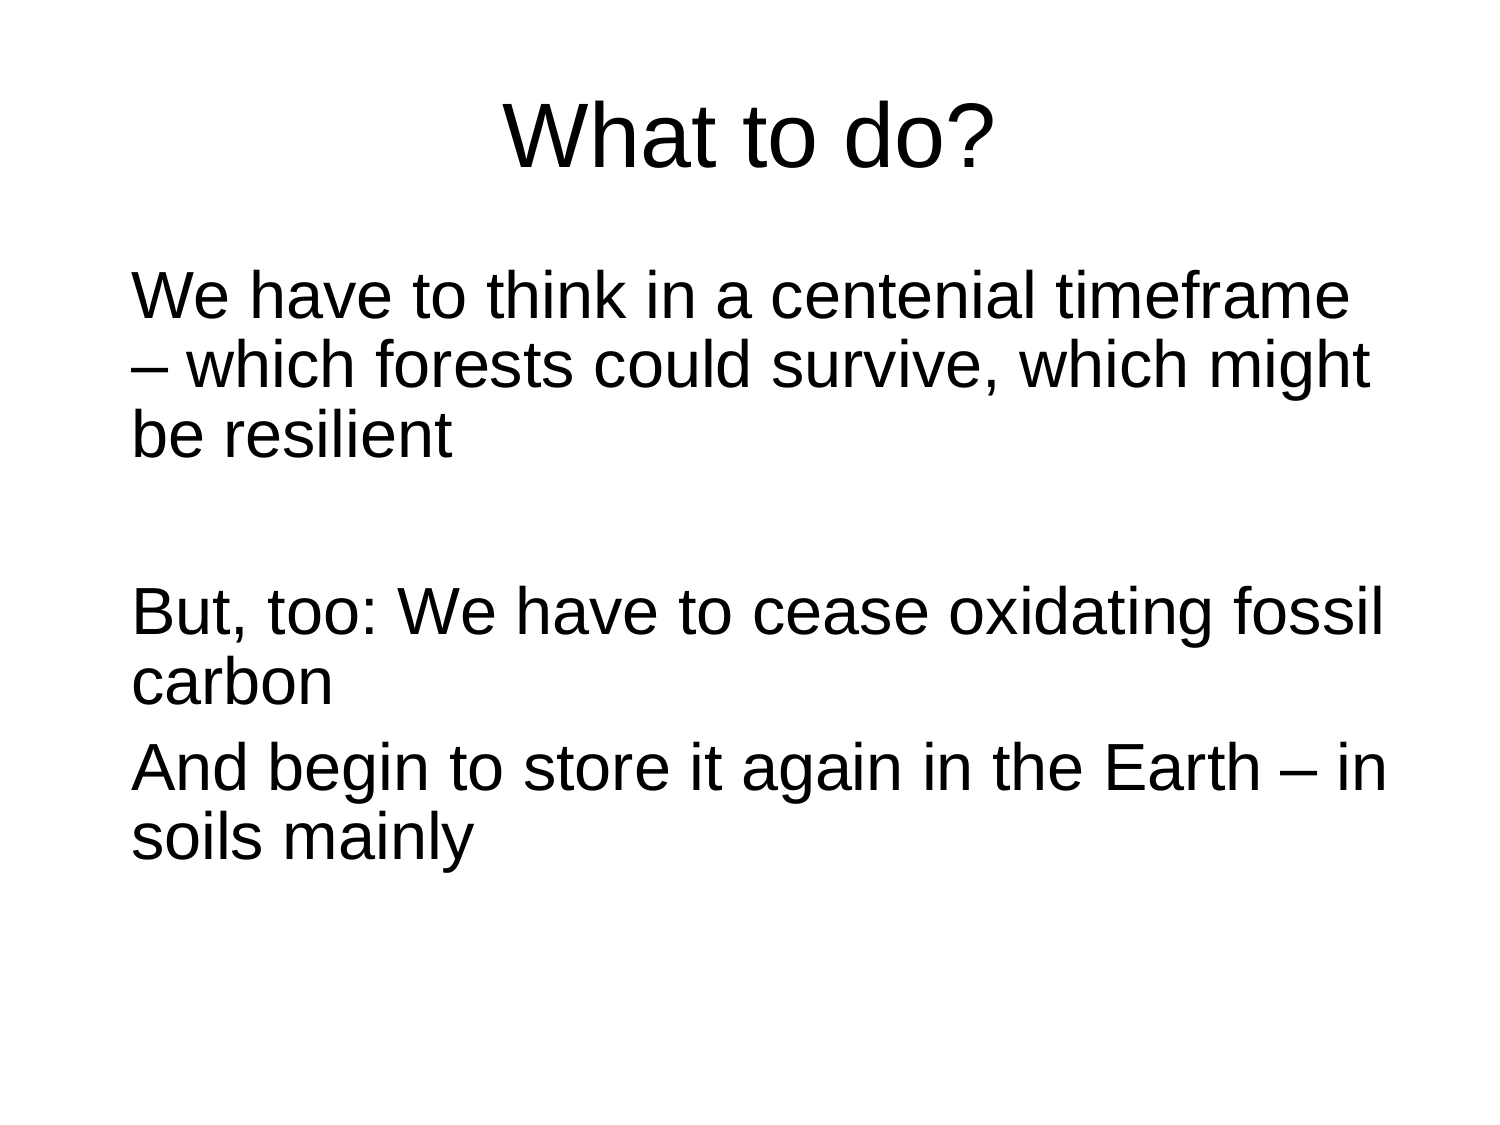

# What to do?
We have to think in a centenial timeframe – which forests could survive, which might be resilient
But, too: We have to cease oxidating fossil carbon
And begin to store it again in the Earth – in soils mainly